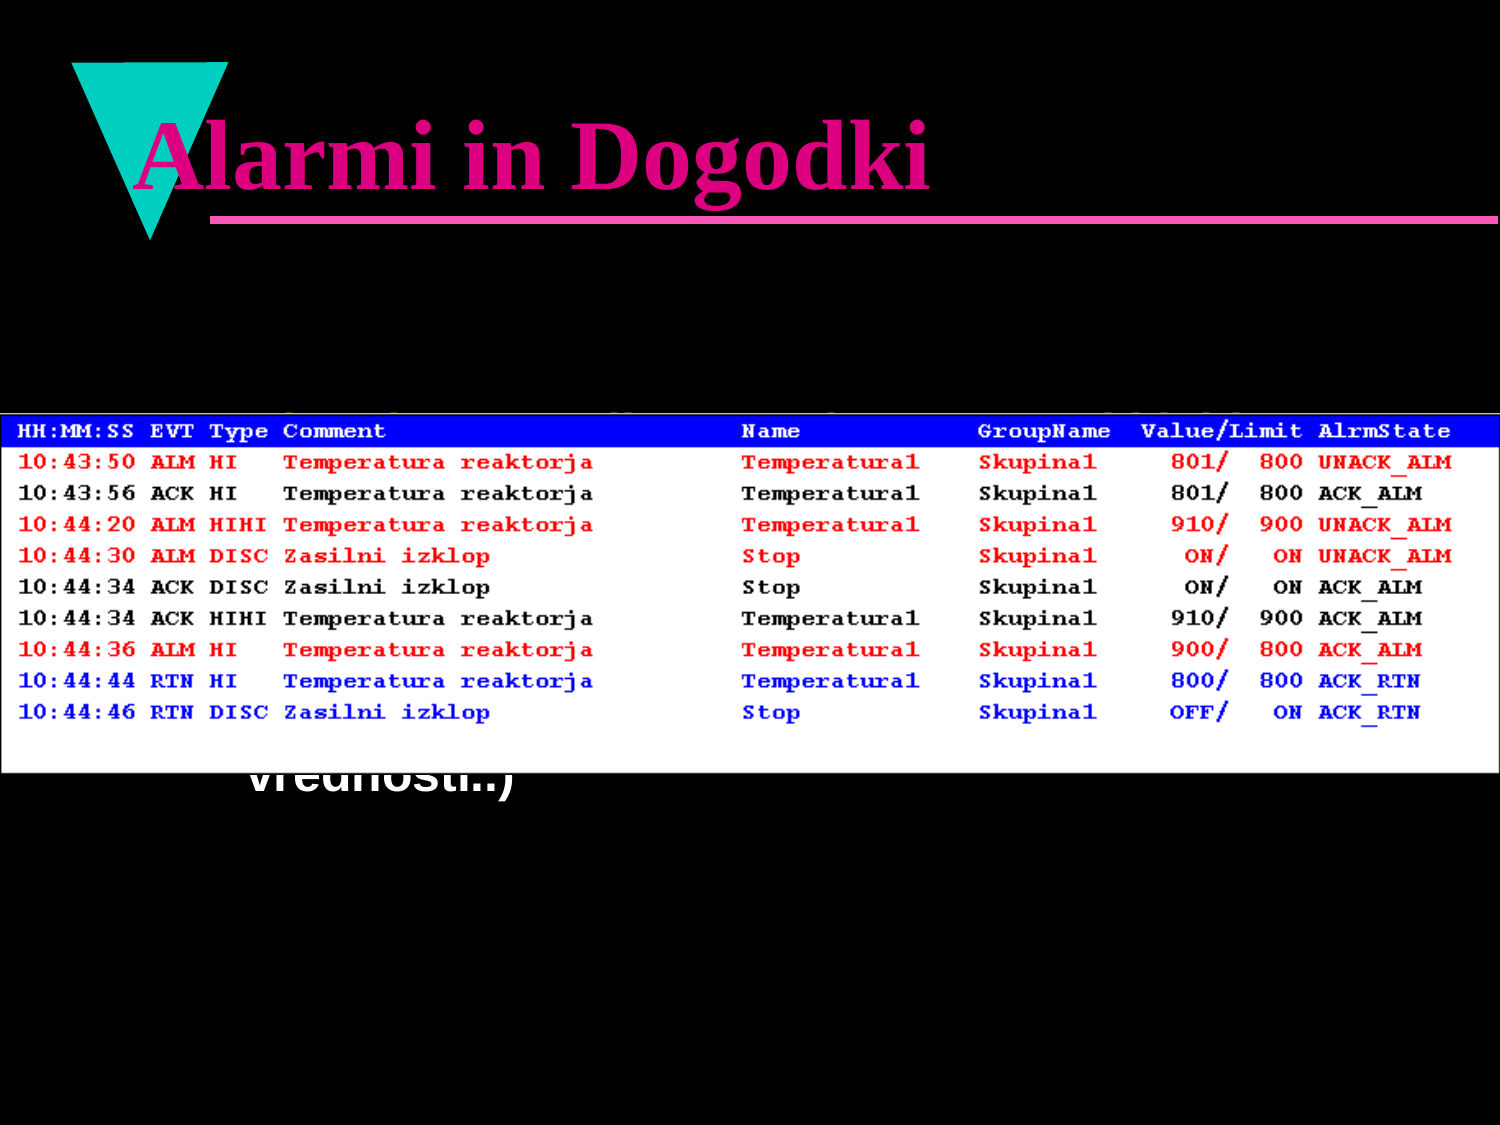

# Alarmi in Dogodki
Alarmi: Opozorila o stanju procesa, ki lahko povzroči resne težave in zahteva takojšno akcijo operaterja (previsoka temperatura…)
Dogodki (Events): Običajna sporočila, ki ne zahtevajo takojšnjega posredovanja operaterja - potrjevanje al. (prijava, vnos nove želene vrednosti..)
RVP2
Alarmi in Dogodki
3